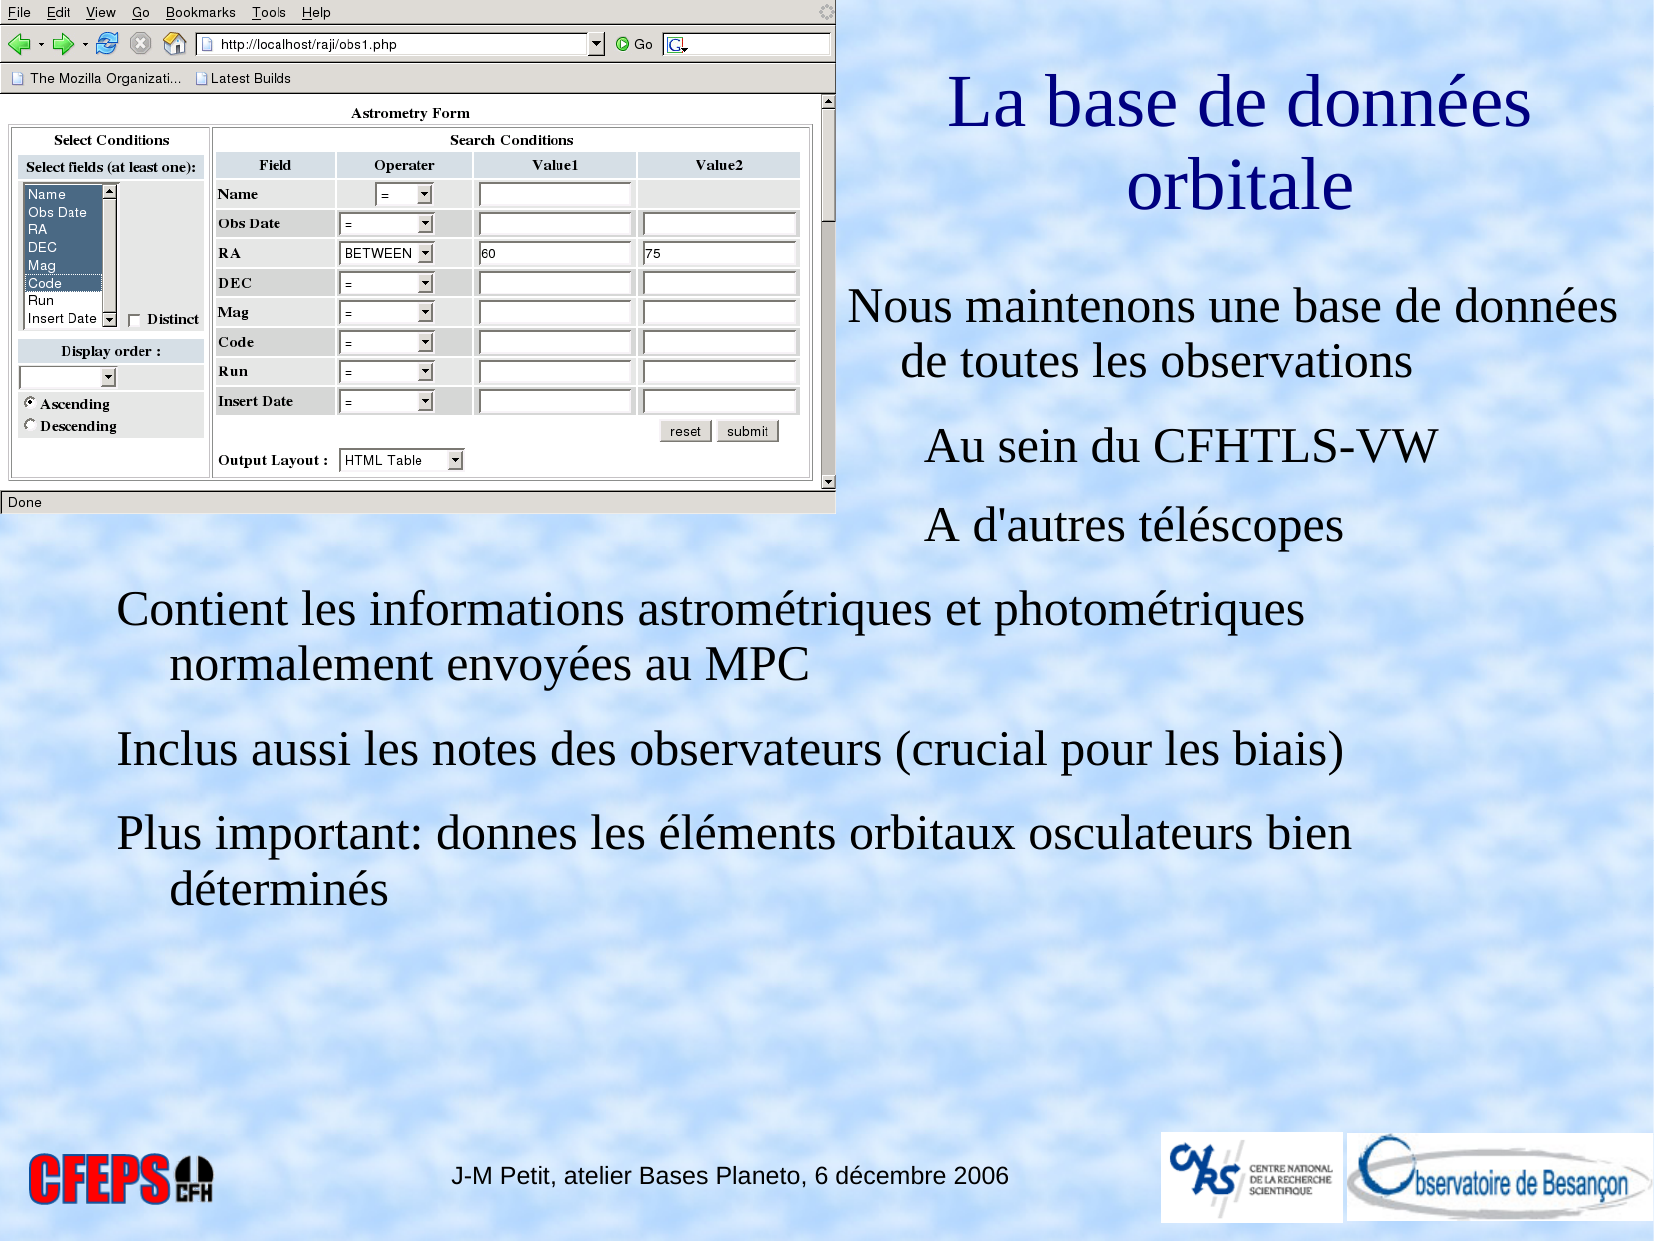

# La base de données orbitale
Nous maintenons une base de données de toutes les observations
Au sein du CFHTLS-VW
A d'autres téléscopes
Contient les informations astrométriques et photométriques normalement envoyées au MPC
Inclus aussi les notes des observateurs (crucial pour les biais)
Plus important: donnes les éléments orbitaux osculateurs bien déterminés